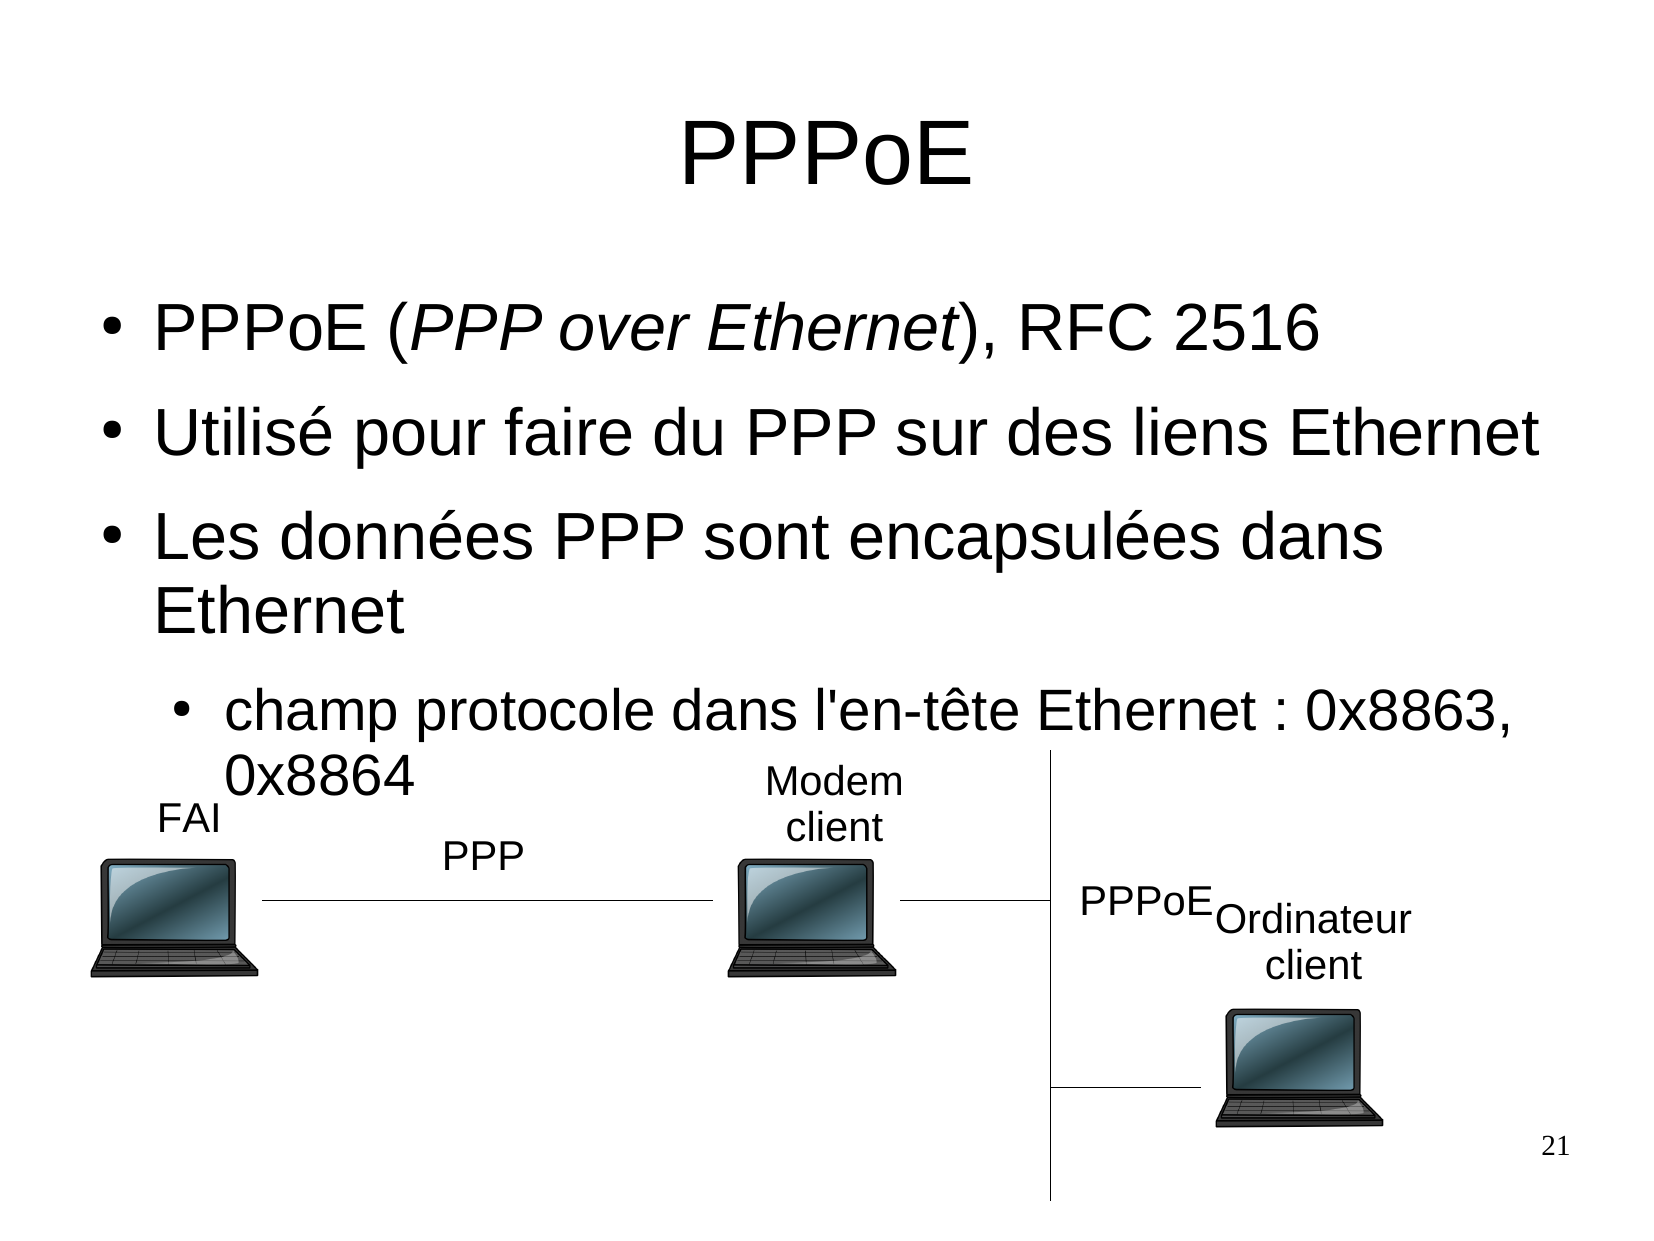

# PPPoE
PPPoE (PPP over Ethernet), RFC 2516
Utilisé pour faire du PPP sur des liens Ethernet
Les données PPP sont encapsulées dans Ethernet
champ protocole dans l'en-tête Ethernet : 0x8863, 0x8864
Modem
client
FAI
PPP
PPPoE
Ordinateur
client
21